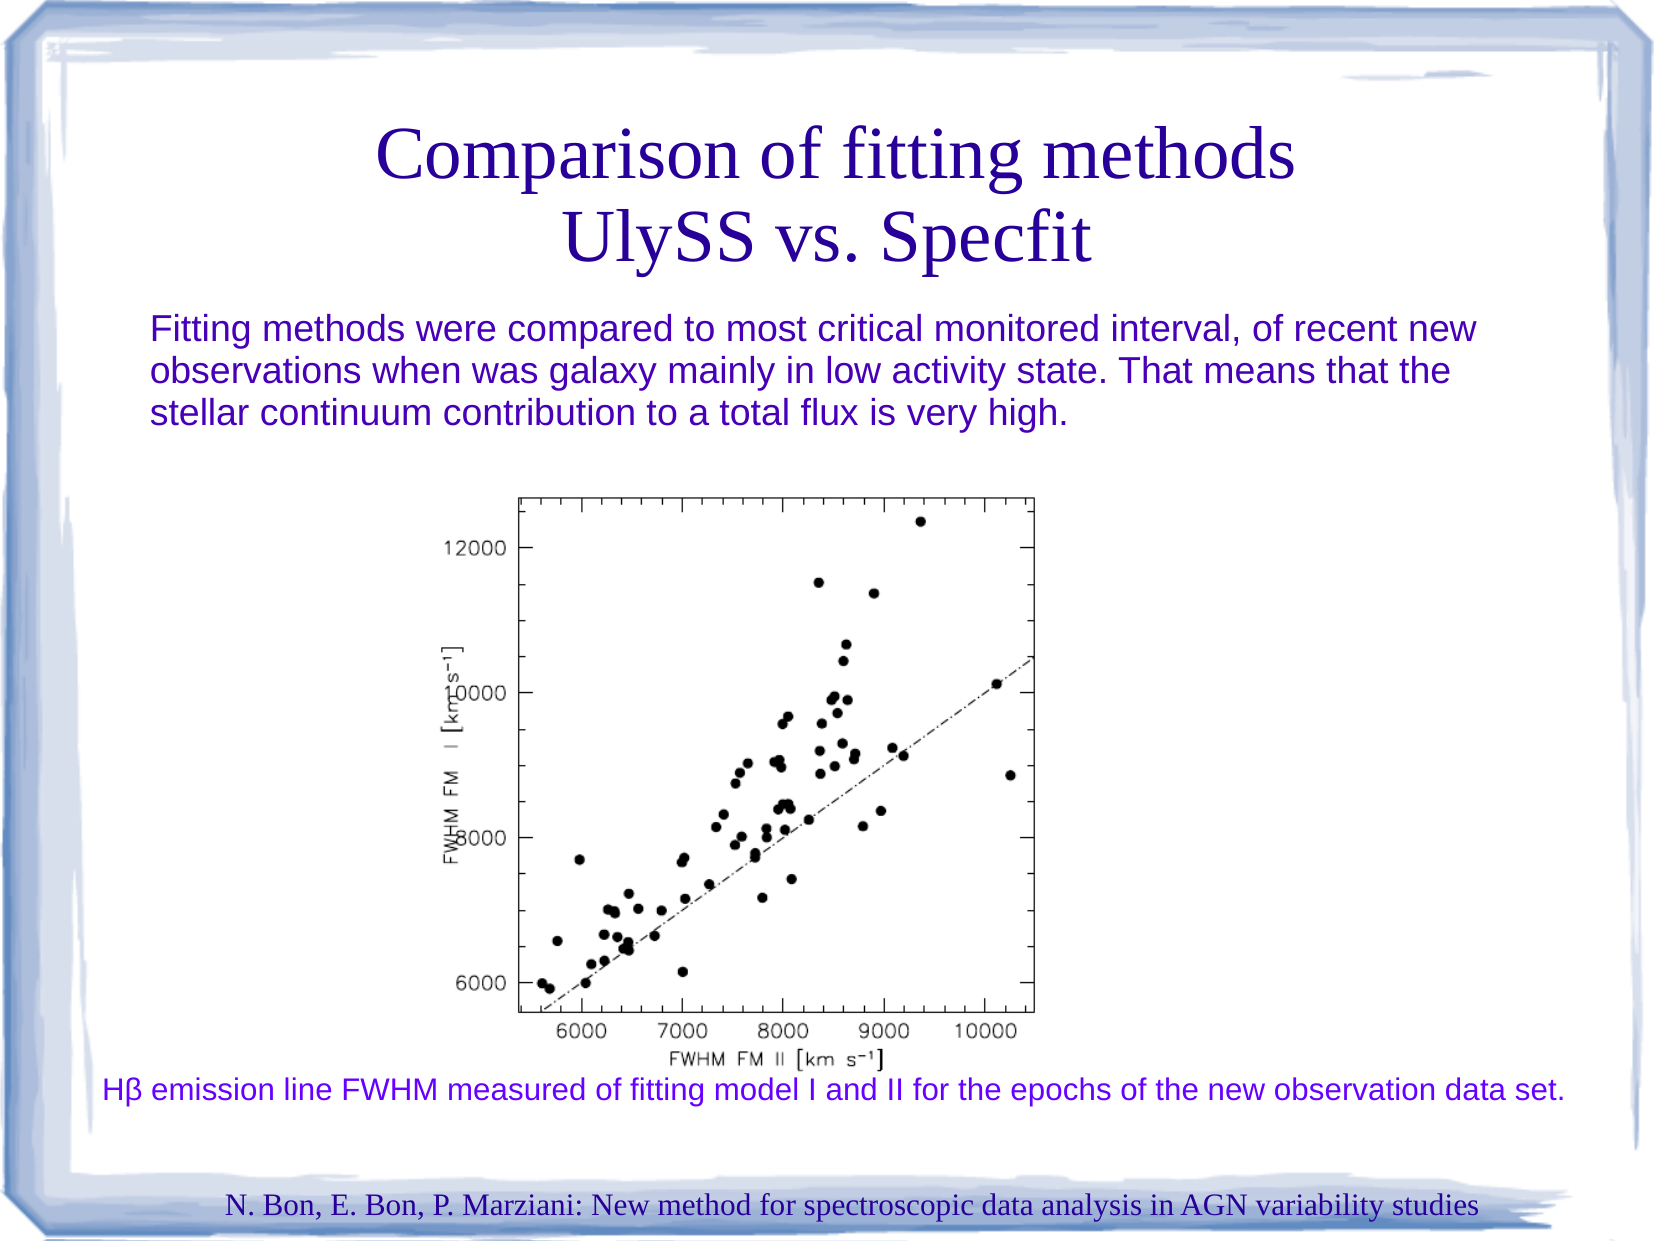

# Comparison of fitting methods UlySS vs. Specfit
Fitting methods were compared to most critical monitored interval, of recent new observations when was galaxy mainly in low activity state. That means that the stellar continuum contribution to a total flux is very high.
Hβ emission line FWHM measured of fitting model I and II for the epochs of the new observation data set.
N. Bon, E. Bon, P. Marziani: New method for spectroscopic data analysis in AGN variability studies